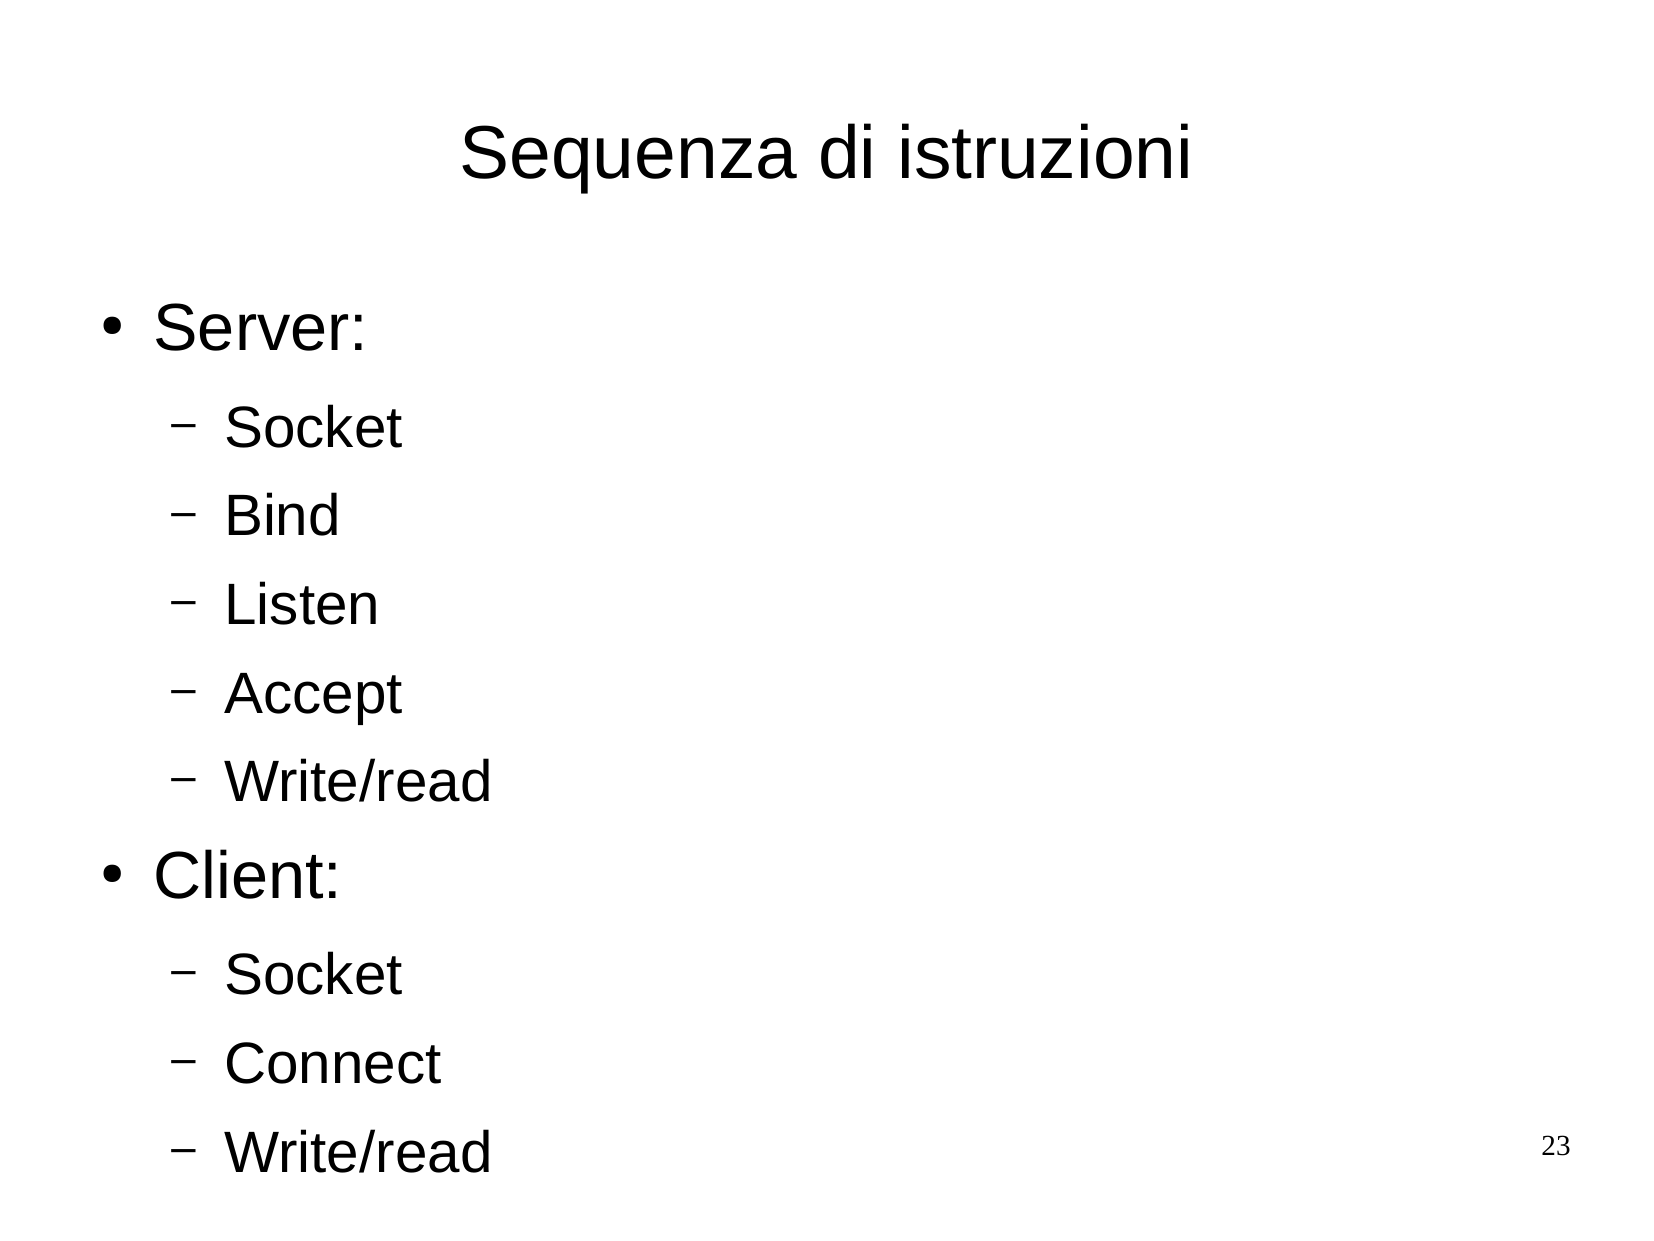

# Sequenza di istruzioni
Server:
Socket
Bind
Listen
Accept
Write/read
Client:
Socket
Connect
Write/read
23